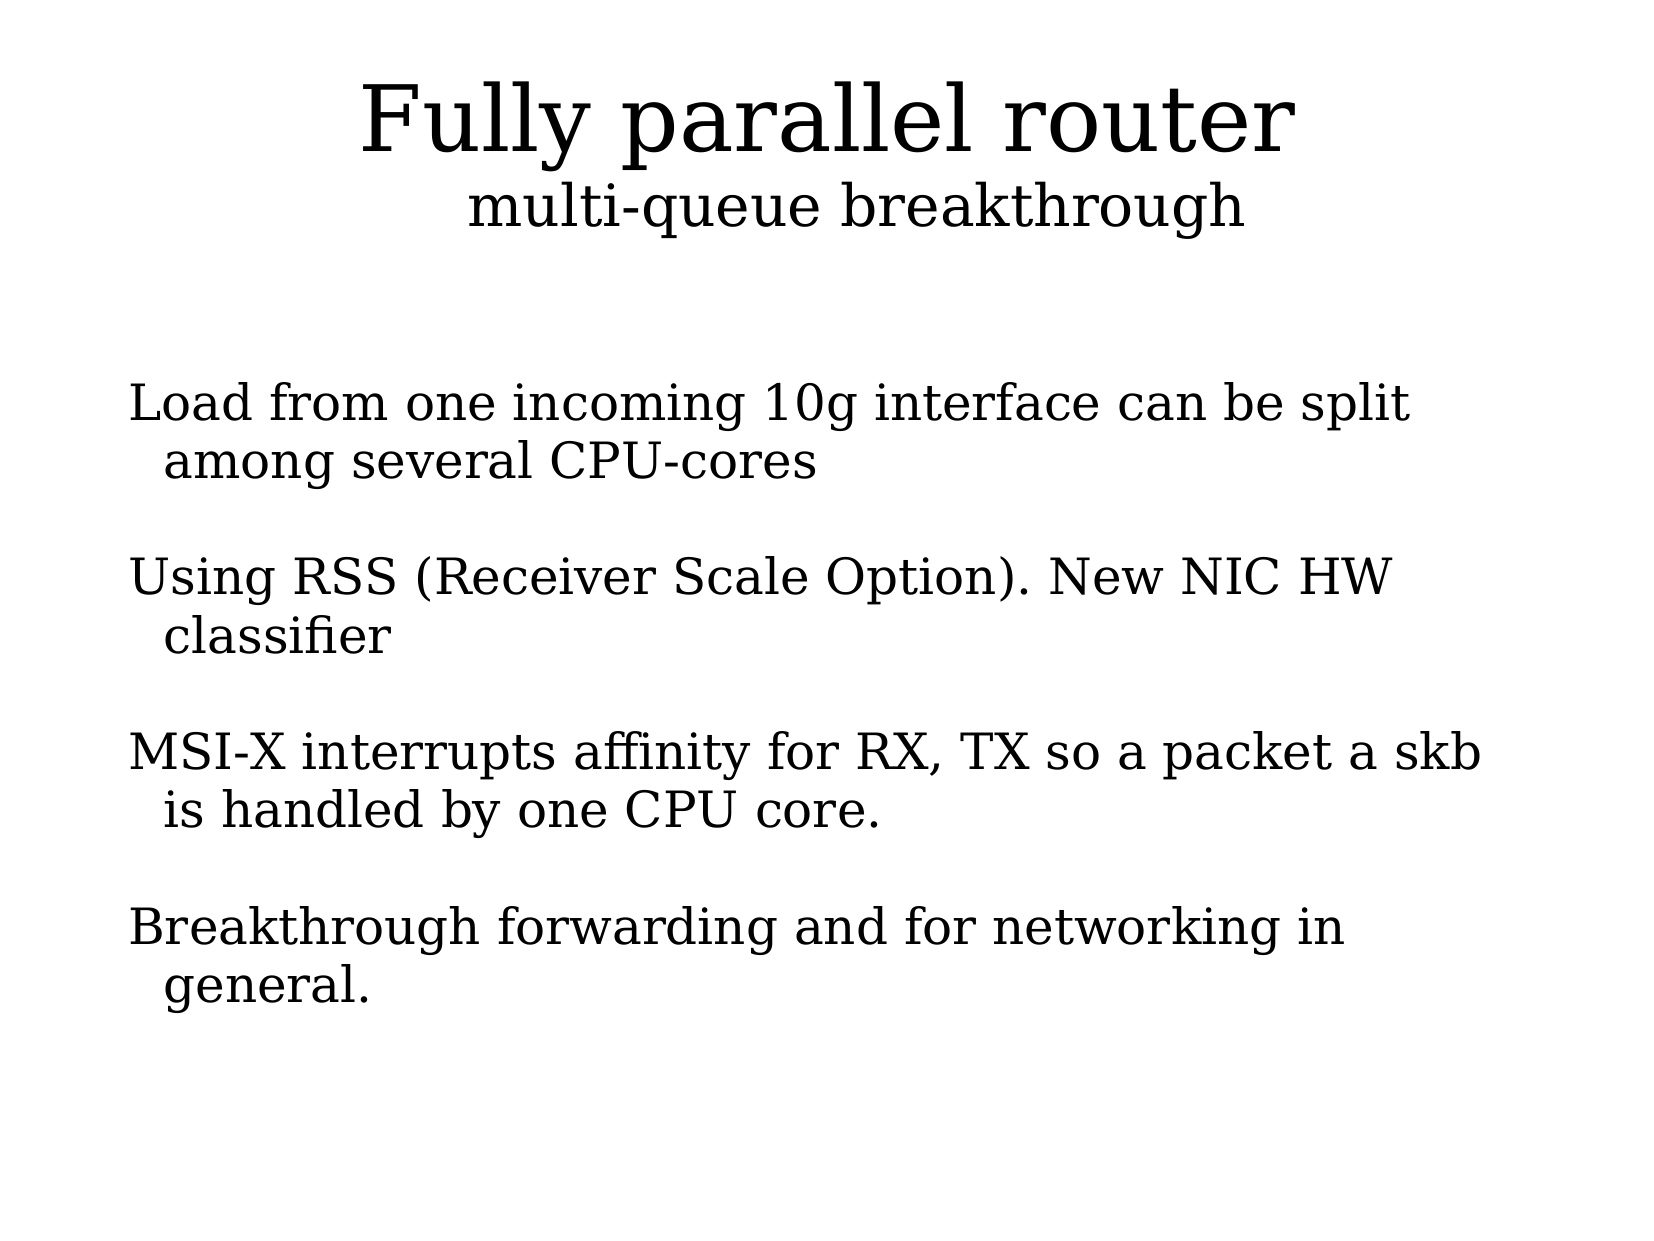

# Fully parallel router multi-queue breakthrough
Load from one incoming 10g interface can be split among several CPU-cores
Using RSS (Receiver Scale Option). New NIC HW classifier
MSI-X interrupts affinity for RX, TX so a packet a skb is handled by one CPU core.
Breakthrough forwarding and for networking in general.